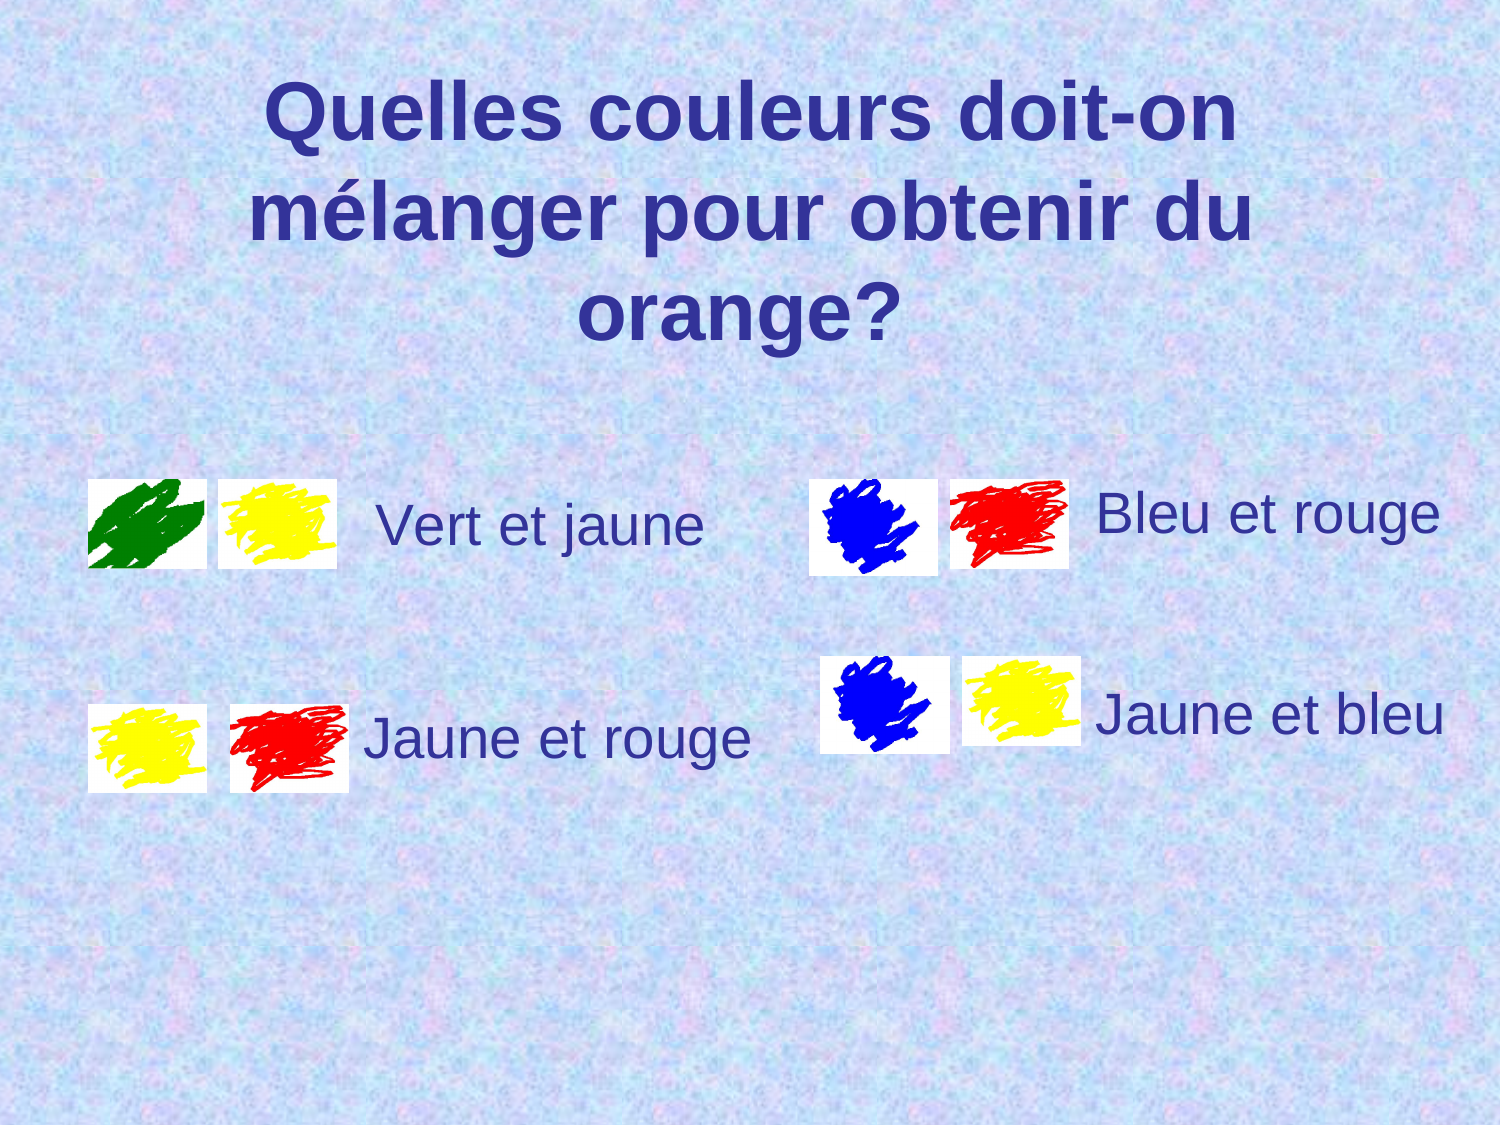

# Quelles couleurs doit-on mélanger pour obtenir du orange?
Bleu et rouge
Vert et jaune
Jaune et bleu
Jaune et rouge